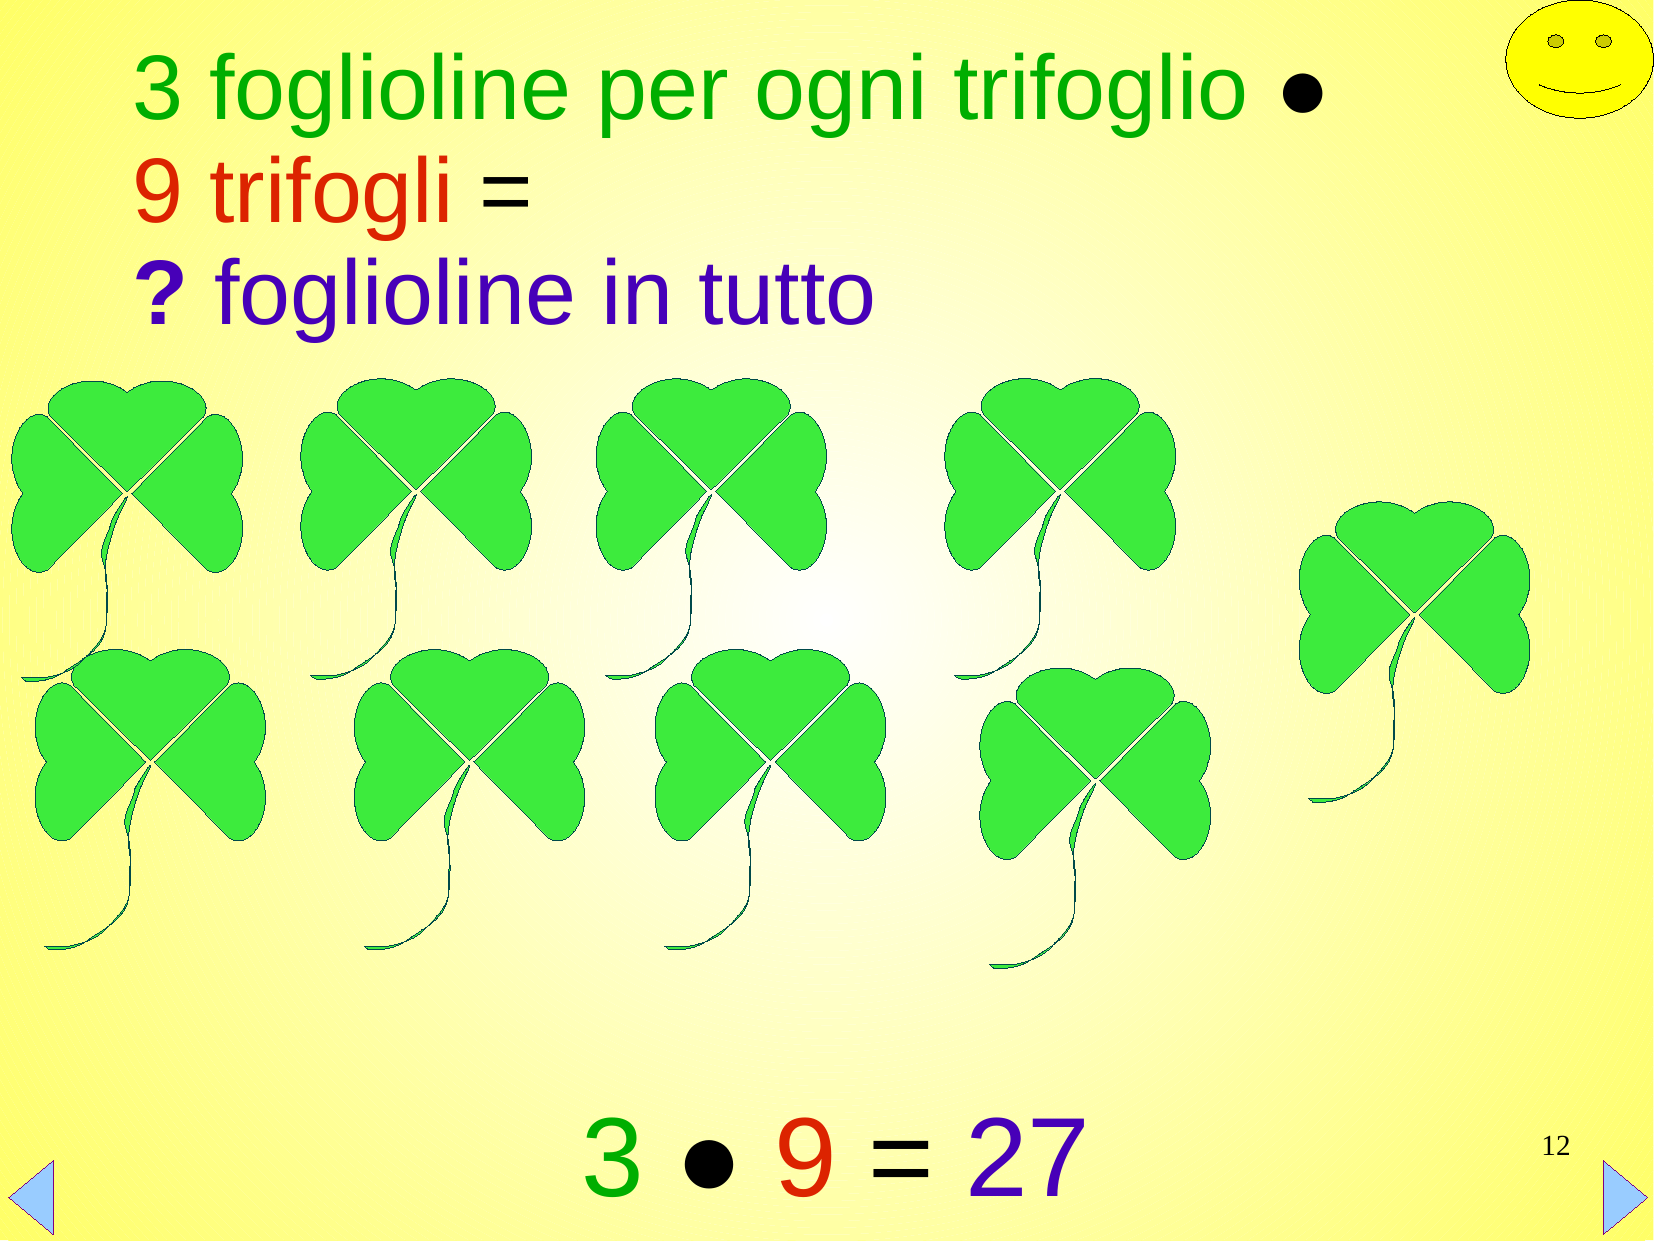

3 foglioline per ogni trifoglio ●
9 trifogli =
? foglioline in tutto
3 ● 9 = 27
12